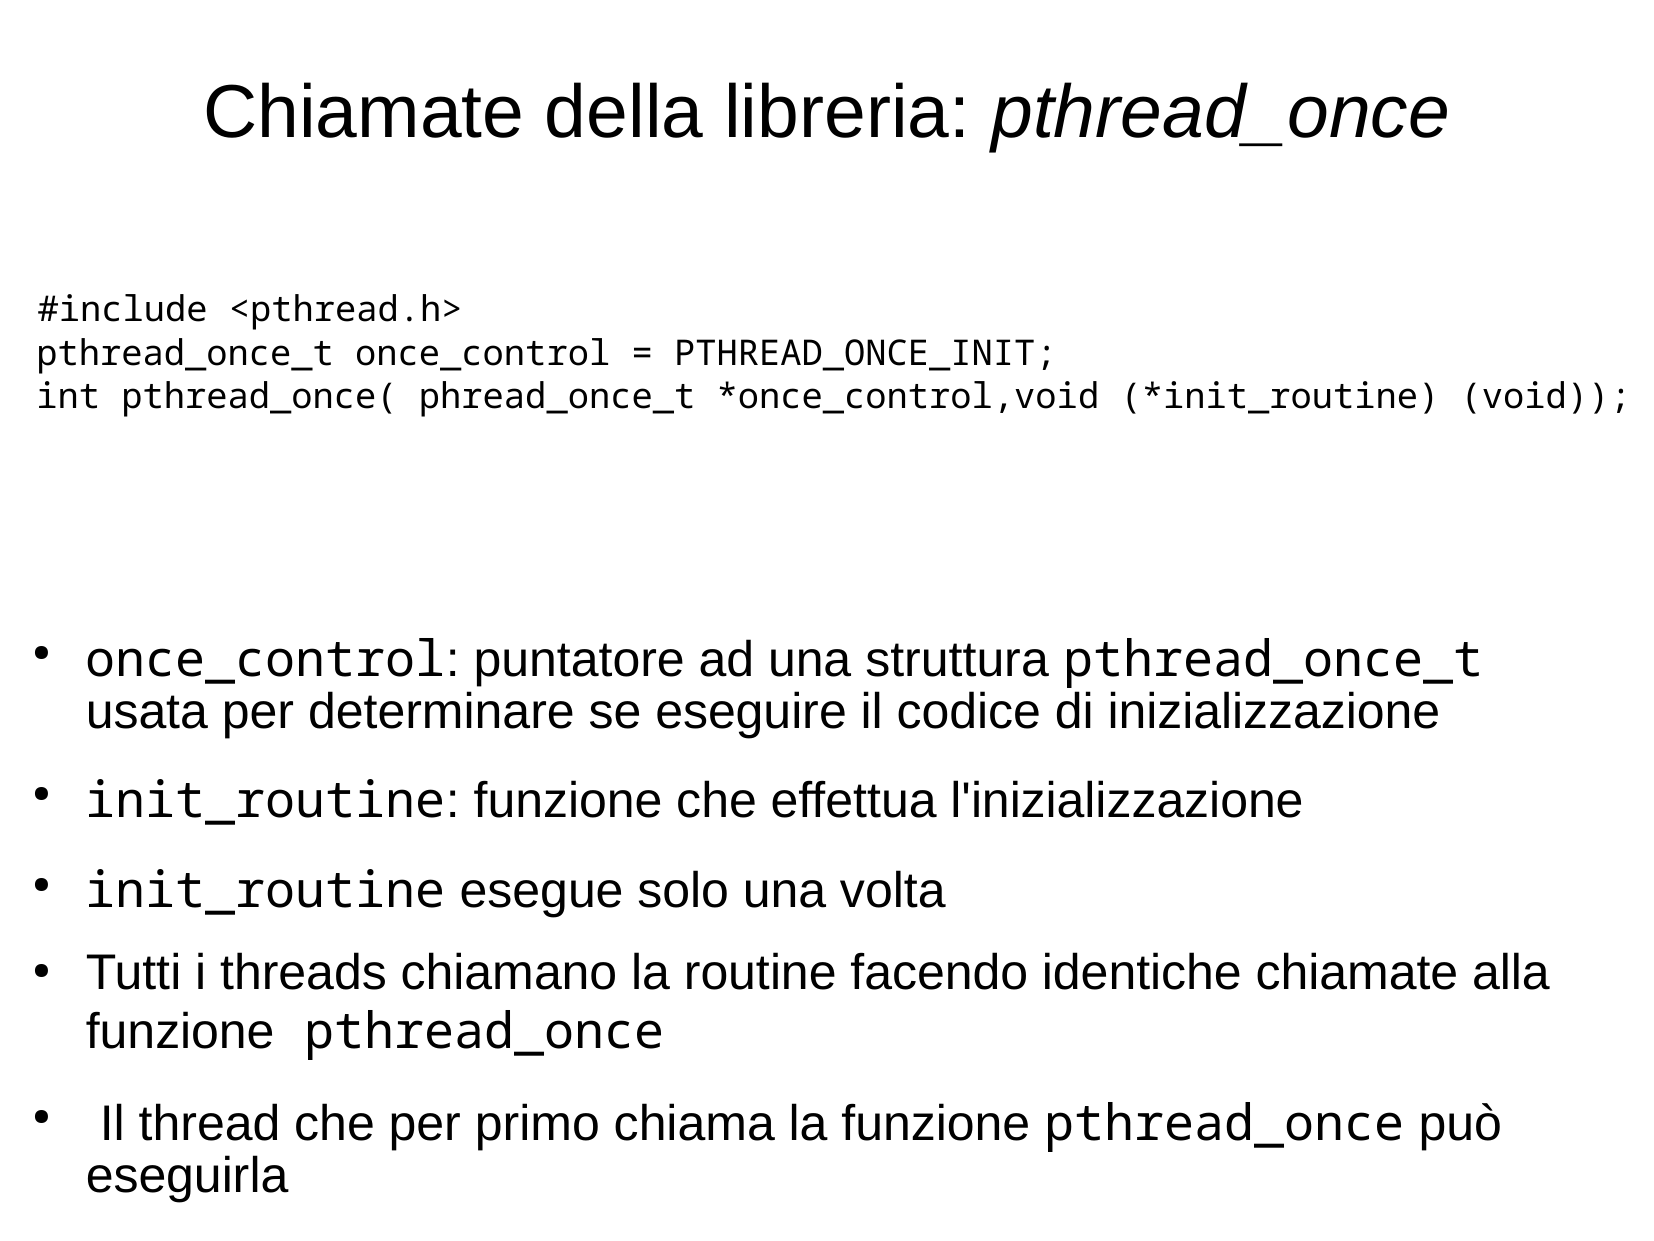

# Chiamate della libreria: pthread_once
 #include <pthread.h>
 pthread_once_t once_control = PTHREAD_ONCE_INIT;
 int pthread_once( phread_once_t *once_control,void (*init_routine) (void));
once_control: puntatore ad una struttura pthread_once_t usata per determinare se eseguire il codice di inizializzazione
init_routine: funzione che effettua l'inizializzazione
init_routine esegue solo una volta
Tutti i threads chiamano la routine facendo identiche chiamate alla funzione pthread_once
 Il thread che per primo chiama la funzione pthread_once può eseguirla